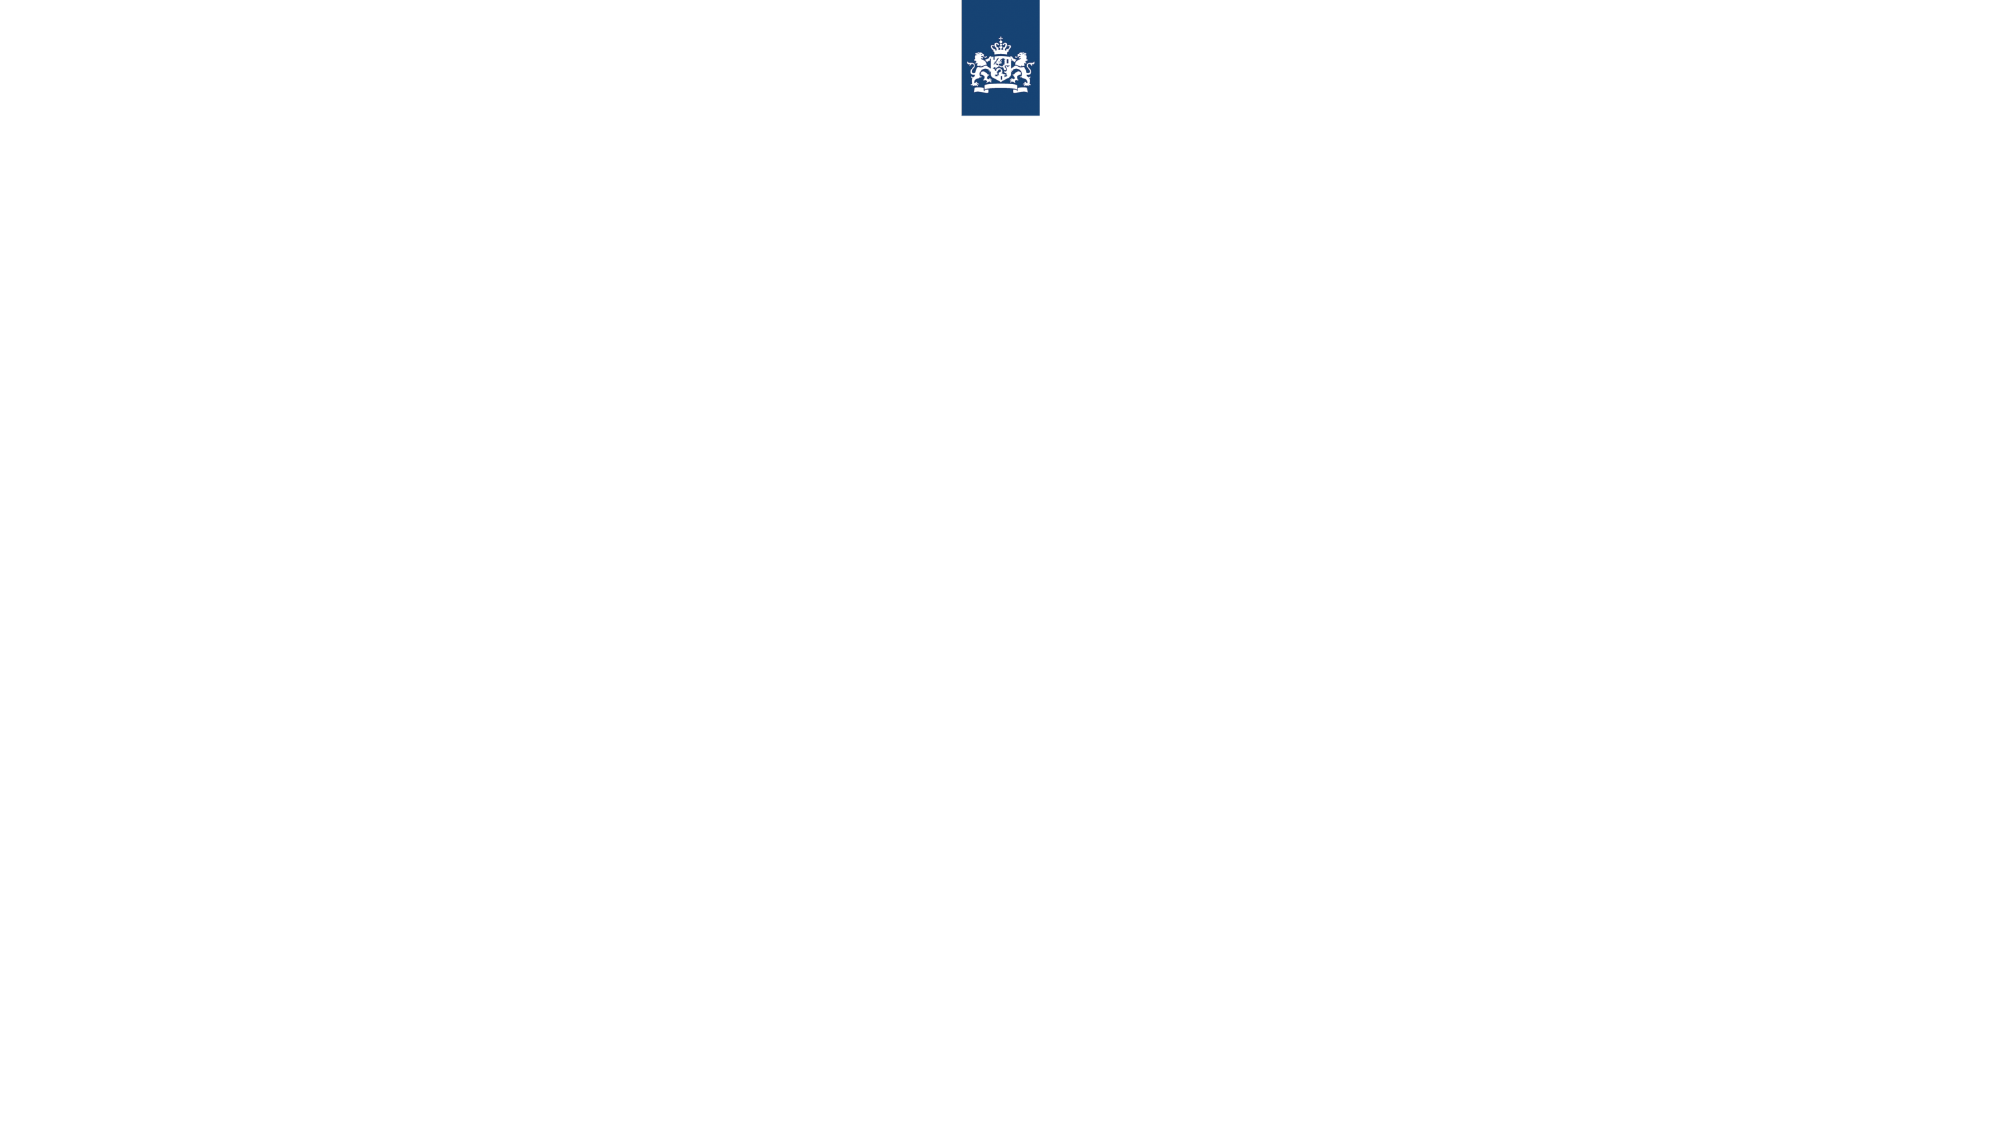

3. We kiezen en bepalen ambities vooraf